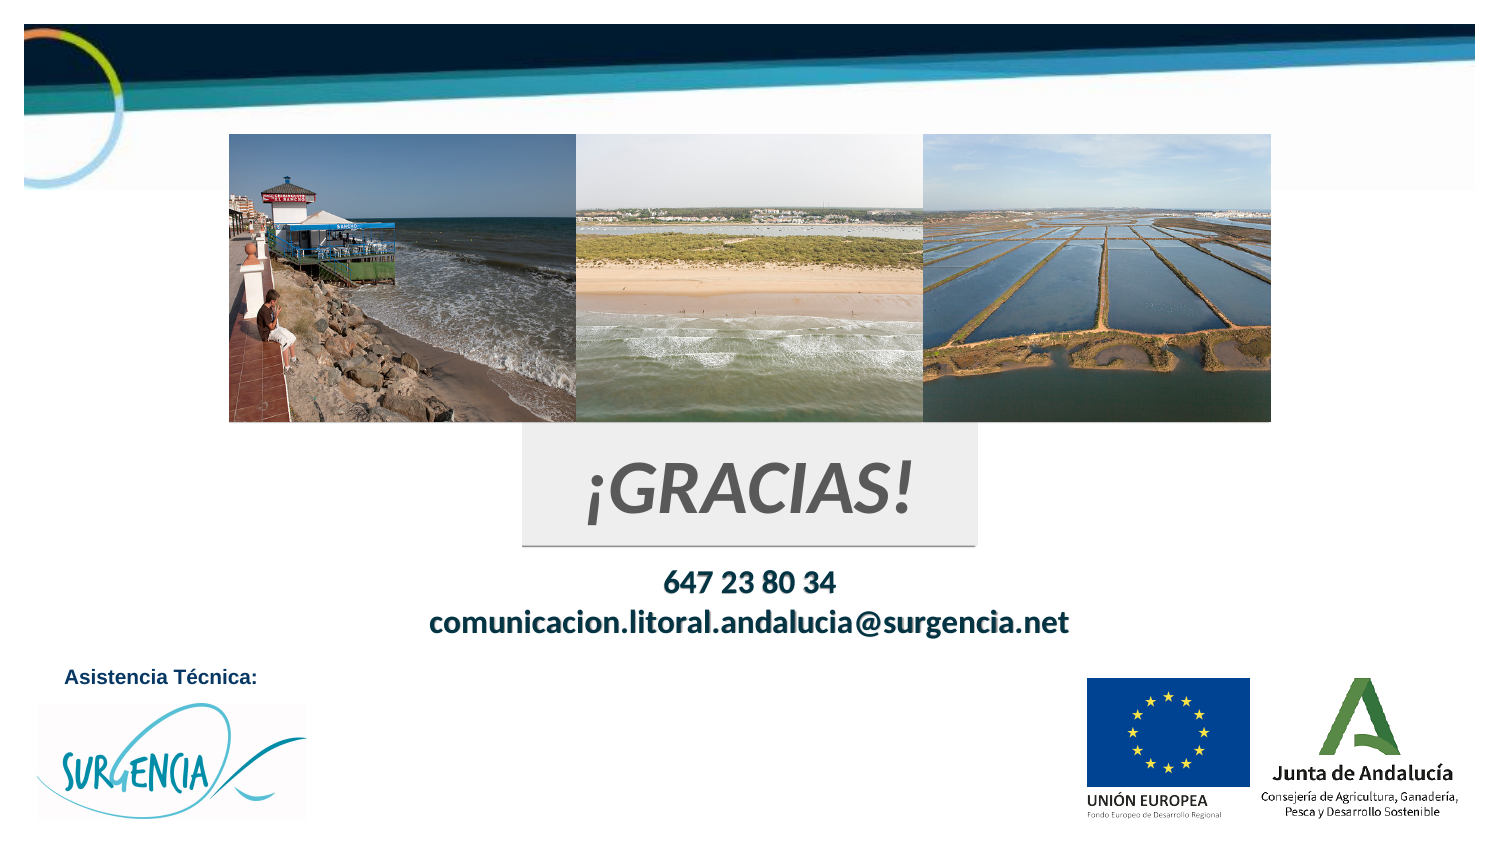

¡GRACIAS!
647 23 80 34
comunicacion.litoral.andalucia@surgencia.net
Asistencia Técnica: